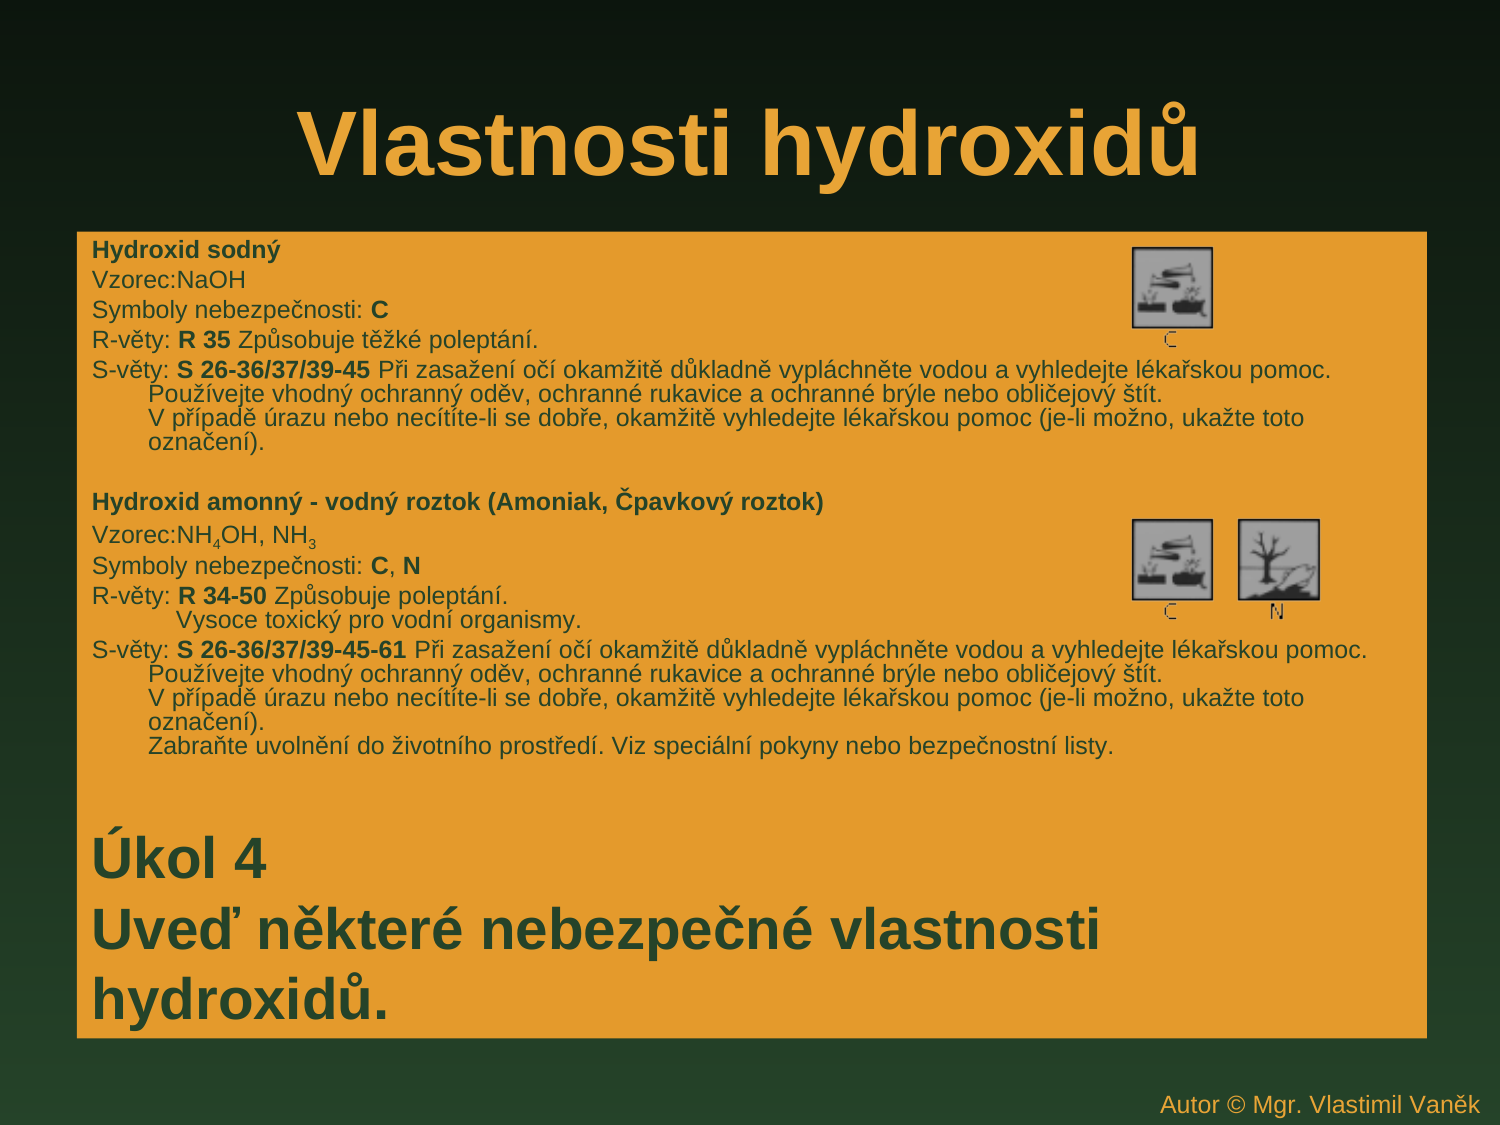

# Vlastnosti hydroxidů
Hydroxid sodný
Vzorec:NaOH
Symboly nebezpečnosti: C
R-věty: R 35 Způsobuje těžké poleptání.
S-věty: S 26-36/37/39-45 Při zasažení očí okamžitě důkladně vypláchněte vodou a vyhledejte lékařskou pomoc.
Používejte vhodný ochranný oděv, ochranné rukavice a ochranné brýle nebo obličejový štít.
V případě úrazu nebo necítíte-li se dobře, okamžitě vyhledejte lékařskou pomoc (je-li možno, ukažte toto označení).
Hydroxid amonný - vodný roztok (Amoniak, Čpavkový roztok)
Vzorec:NH4OH, NH3
Symboly nebezpečnosti: C, N
R-věty: R 34-50 Způsobuje poleptání.
 Vysoce toxický pro vodní organismy.
S-věty: S 26-36/37/39-45-61 Při zasažení očí okamžitě důkladně vypláchněte vodou a vyhledejte lékařskou pomoc.
Používejte vhodný ochranný oděv, ochranné rukavice a ochranné brýle nebo obličejový štít.
V případě úrazu nebo necítíte-li se dobře, okamžitě vyhledejte lékařskou pomoc (je-li možno, ukažte toto označení).
Zabraňte uvolnění do životního prostředí. Viz speciální pokyny nebo bezpečnostní listy.
Úkol 4
Uveď některé nebezpečné vlastnosti
hydroxidů.
Autor © Mgr. Vlastimil Vaněk